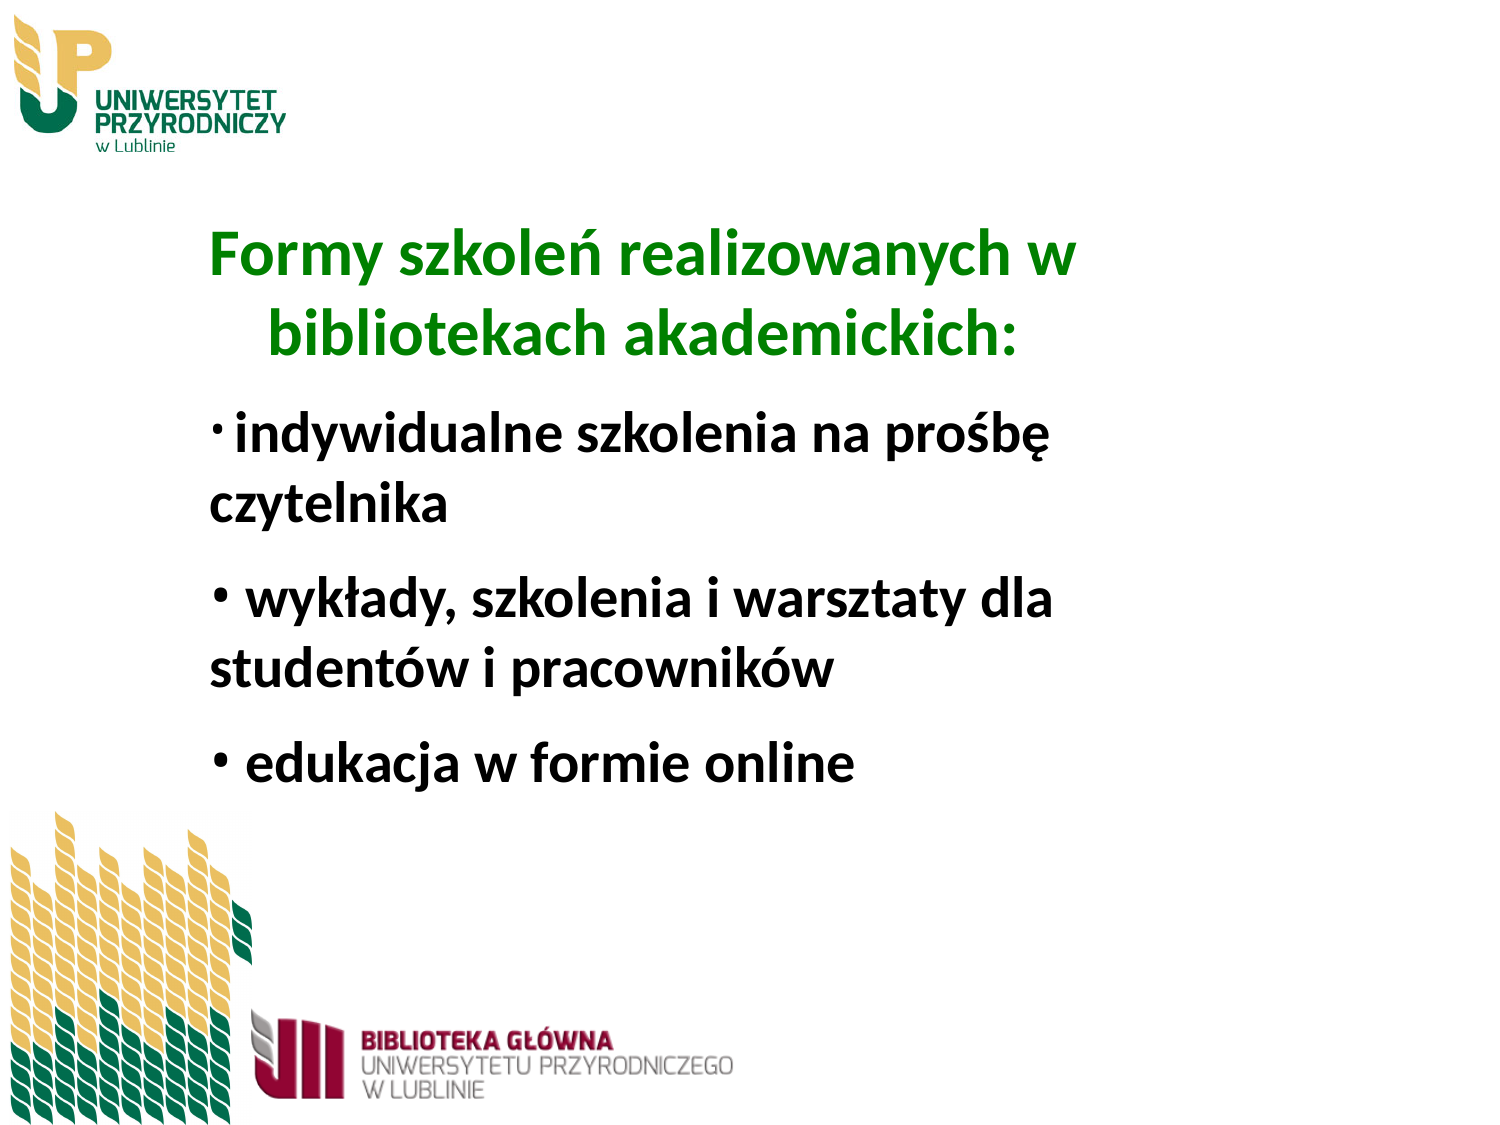

Formy szkoleń realizowanych w bibliotekach akademickich:
 indywidualne szkolenia na prośbę czytelnika
 wykłady, szkolenia i warsztaty dla studentów i pracowników
 edukacja w formie online